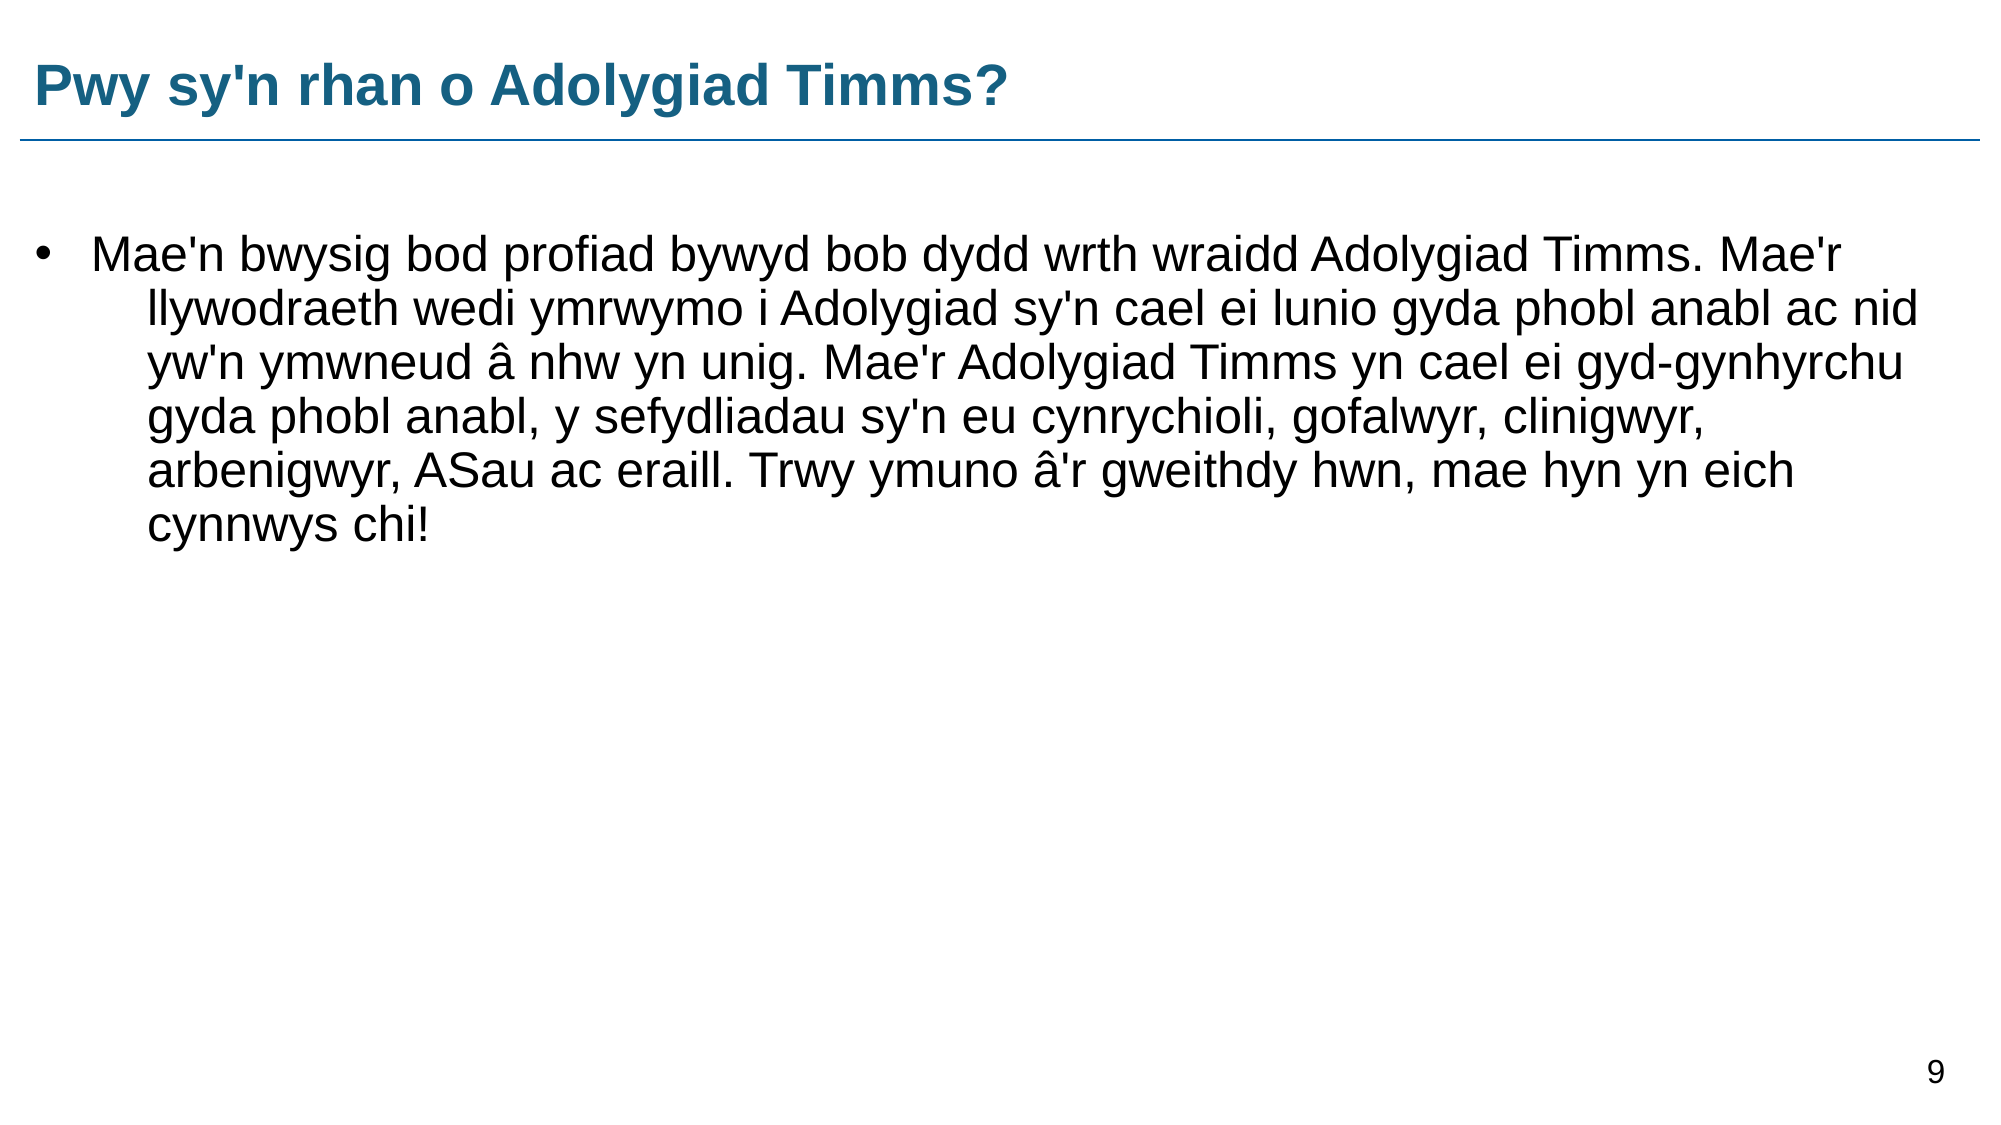

# Pwy sy'n rhan o Adolygiad Timms?
Mae'n bwysig bod profiad bywyd bob dydd wrth wraidd Adolygiad Timms. Mae'r llywodraeth wedi ymrwymo i Adolygiad sy'n cael ei lunio gyda phobl anabl ac nid yw'n ymwneud â nhw yn unig. Mae'r Adolygiad Timms yn cael ei gyd-gynhyrchu gyda phobl anabl, y sefydliadau sy'n eu cynrychioli, gofalwyr, clinigwyr, arbenigwyr, ASau ac eraill. Trwy ymuno â'r gweithdy hwn, mae hyn yn eich cynnwys chi!
8